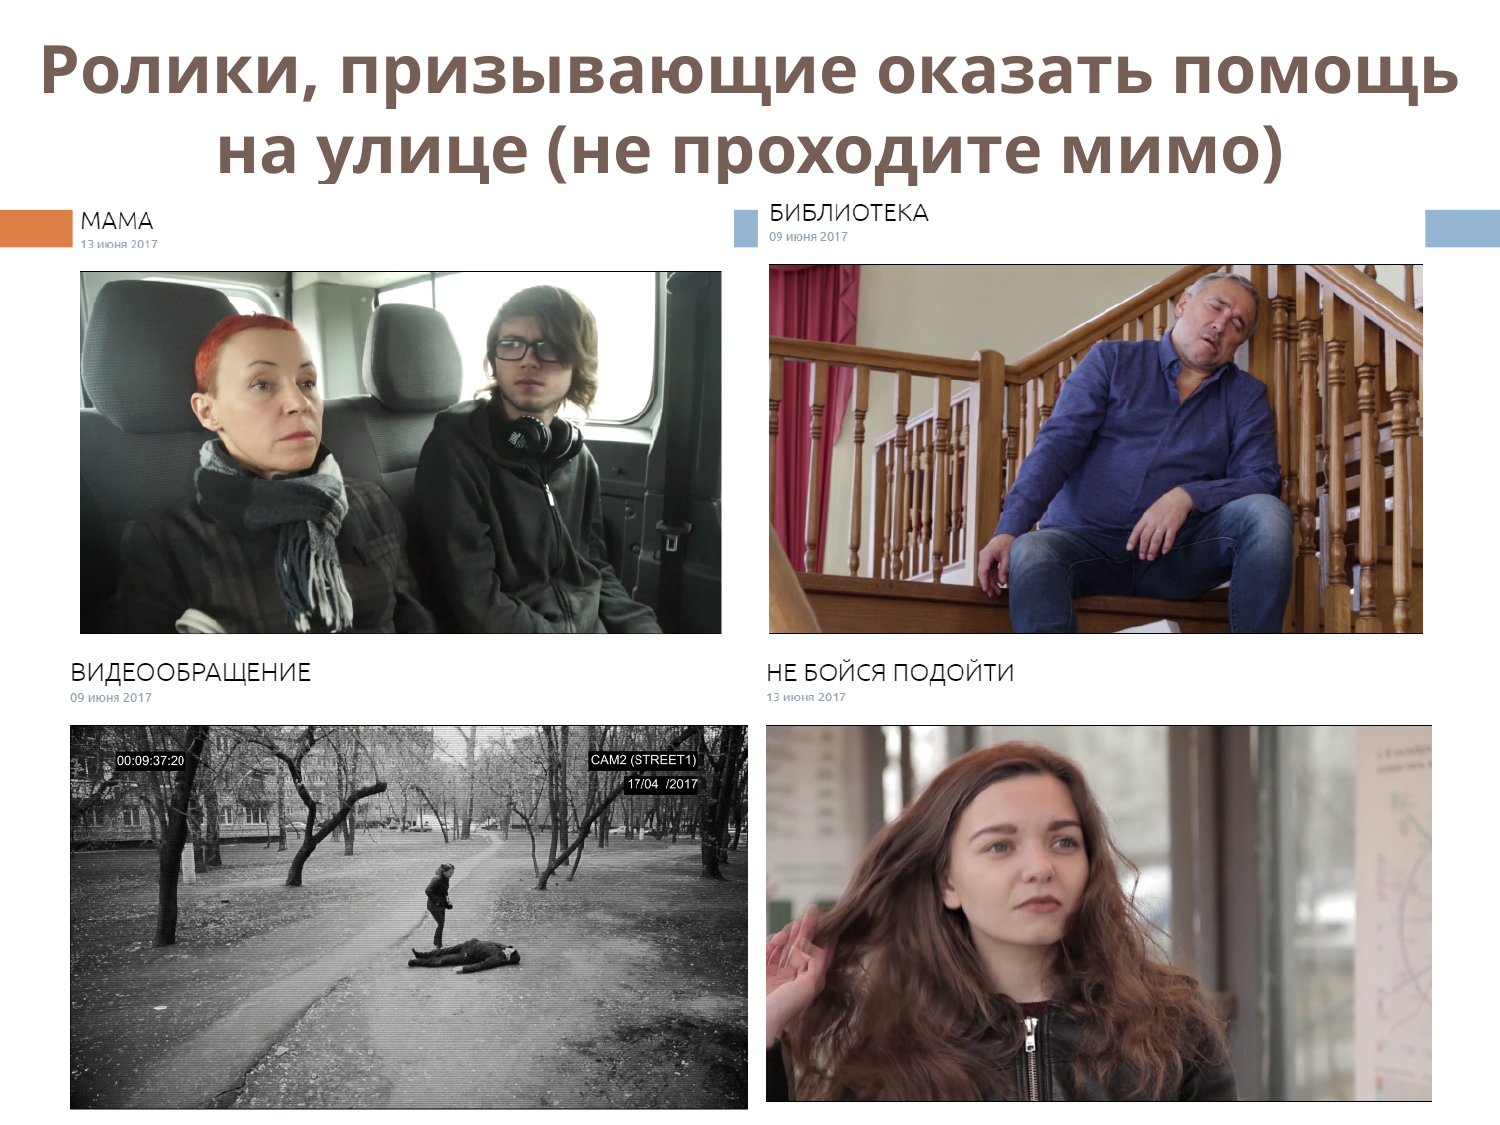

# Ролики, призывающие оказать помощь на улице (не проходите мимо)